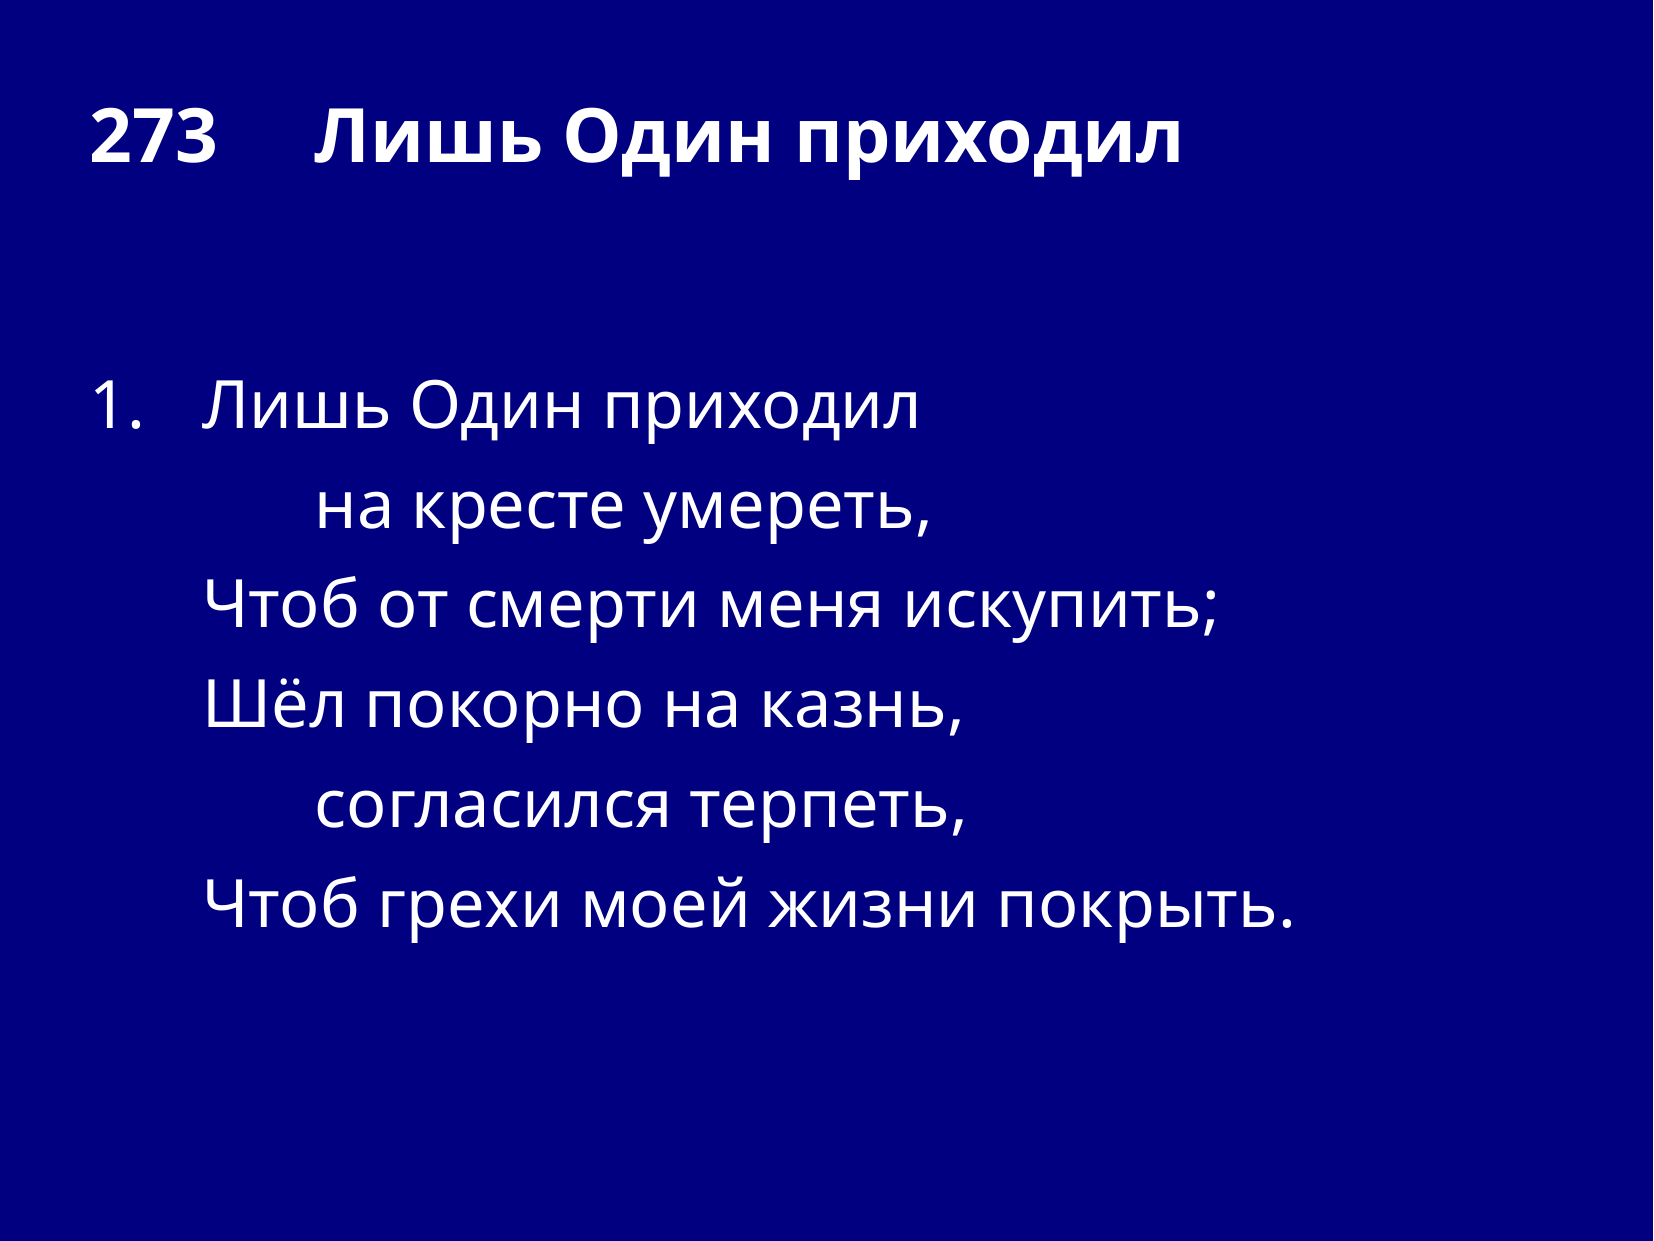

273	Лишь Один приходил
1.	Лишь Один приходил
		на кресте умереть,
	Чтоб от смерти меня искупить;
	Шёл покорно на казнь,
		согласился терпеть,
	Чтоб грехи моей жизни покрыть.